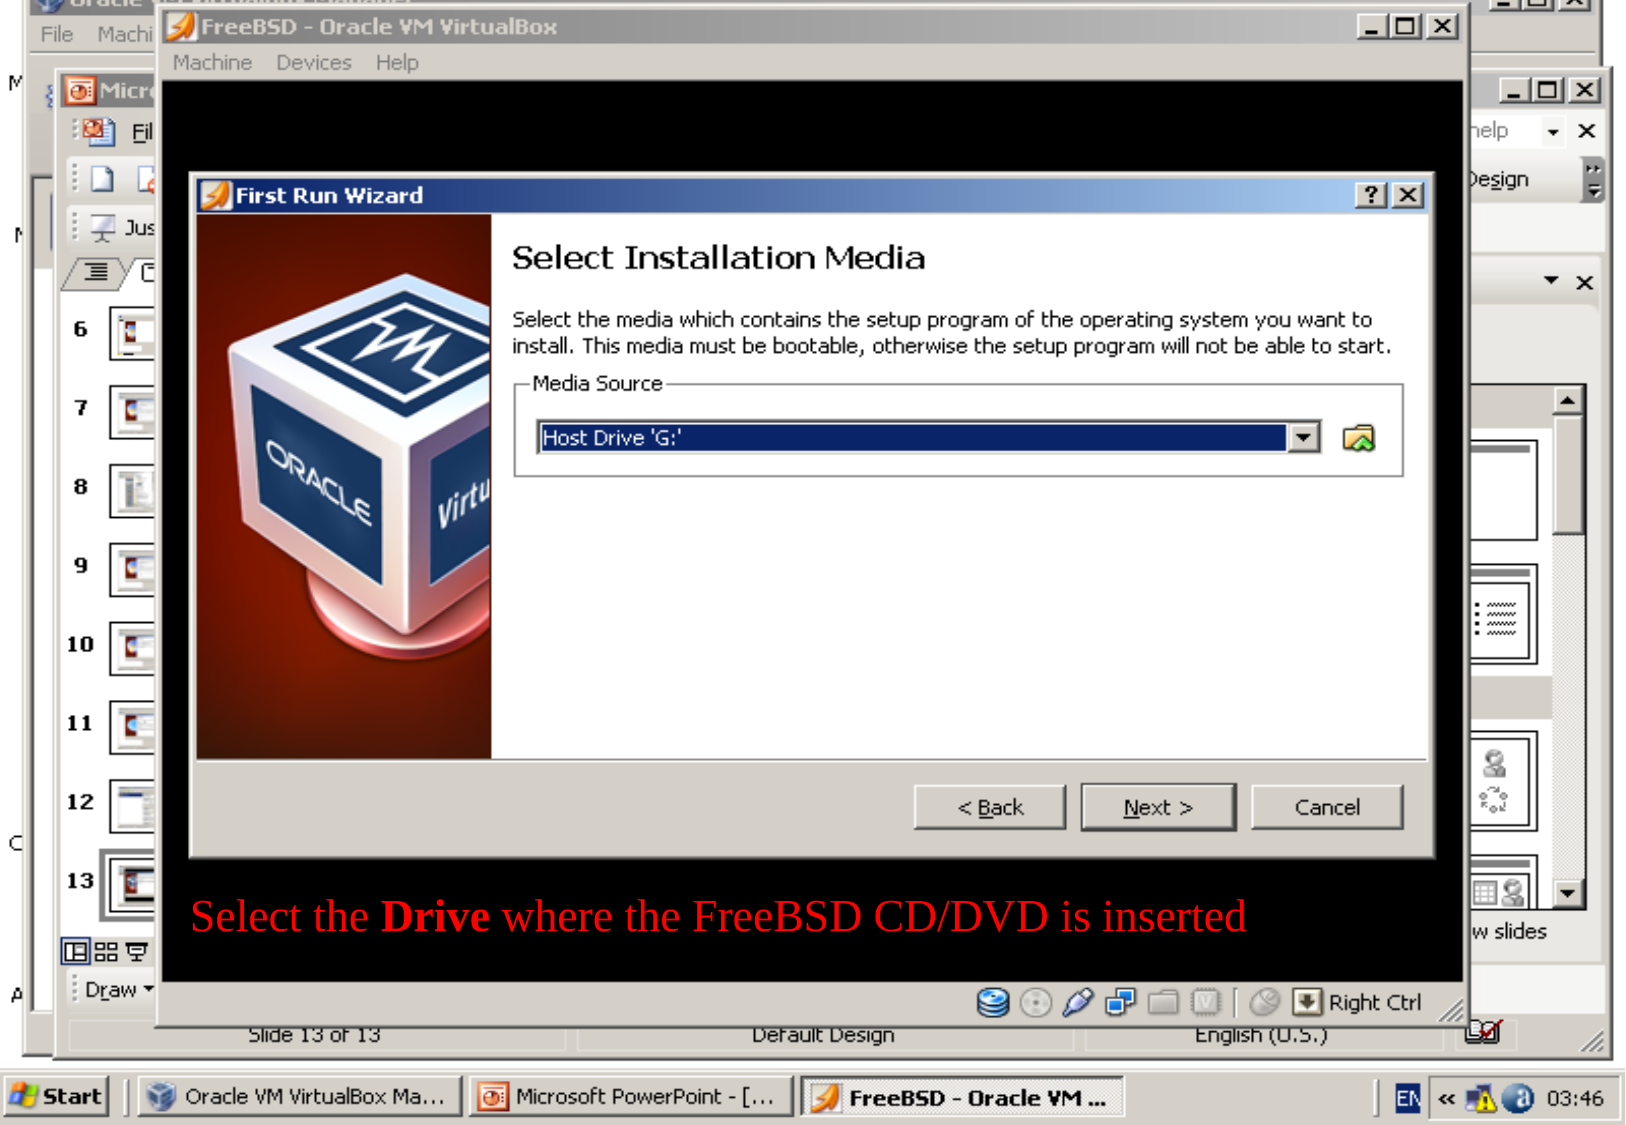

#
Select the Drive where the FreeBSD CD/DVD is inserted